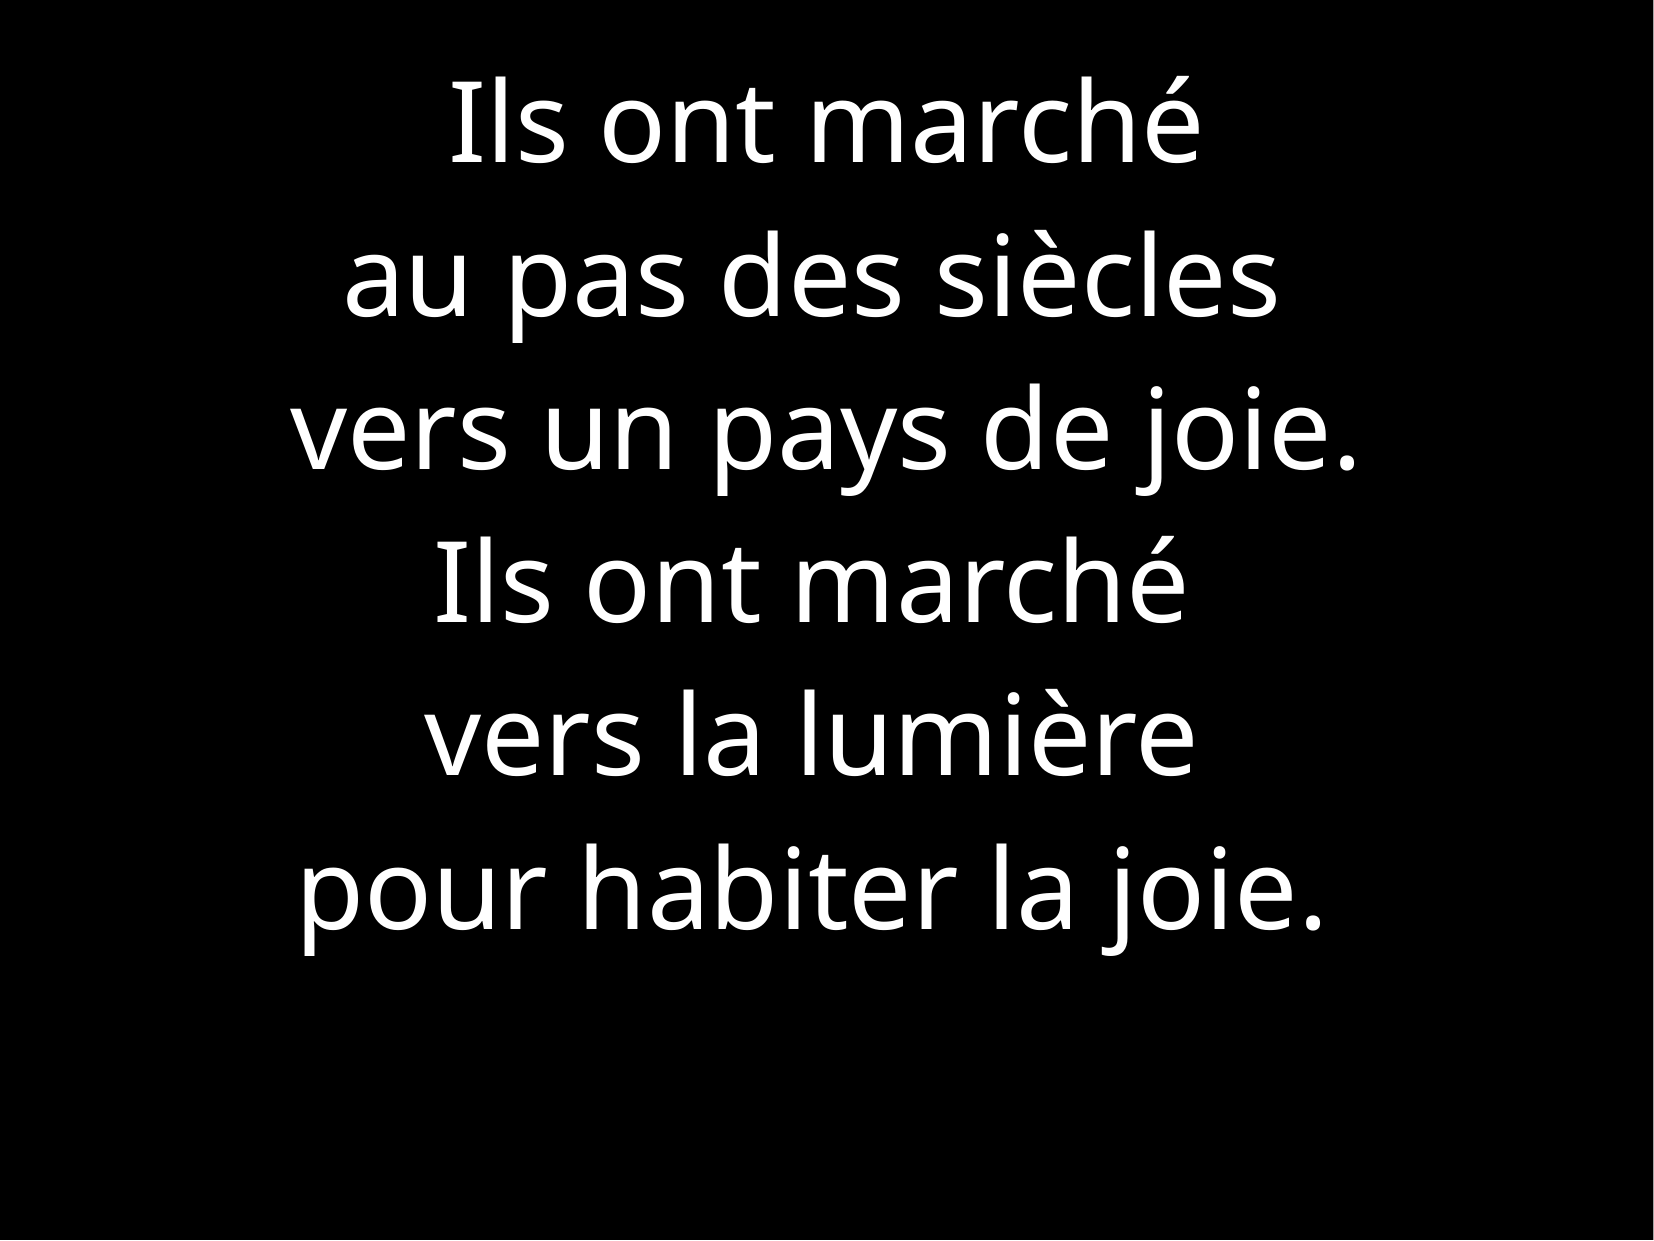

# Ils ont marché
au pas des siècles
vers un pays de joie.
Ils ont marché
vers la lumière
pour habiter la joie.